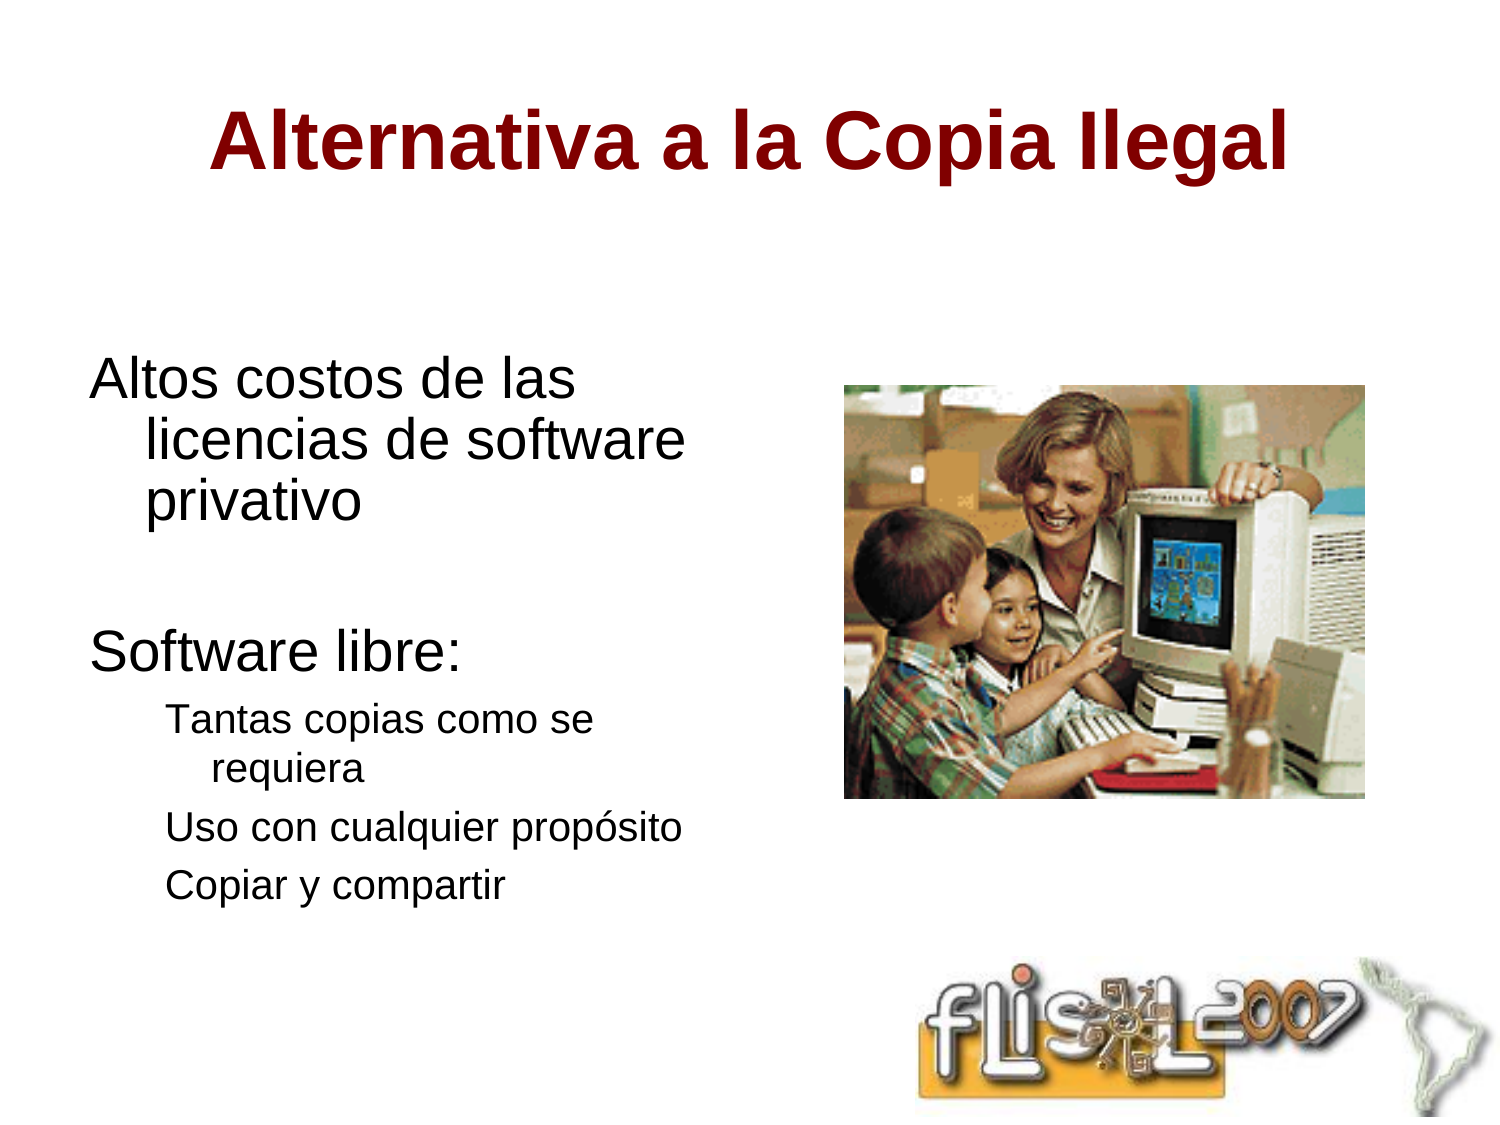

# Alternativa a la Copia Ilegal
Altos costos de las licencias de software privativo
Software libre:
Tantas copias como se requiera
Uso con cualquier propósito
Copiar y compartir